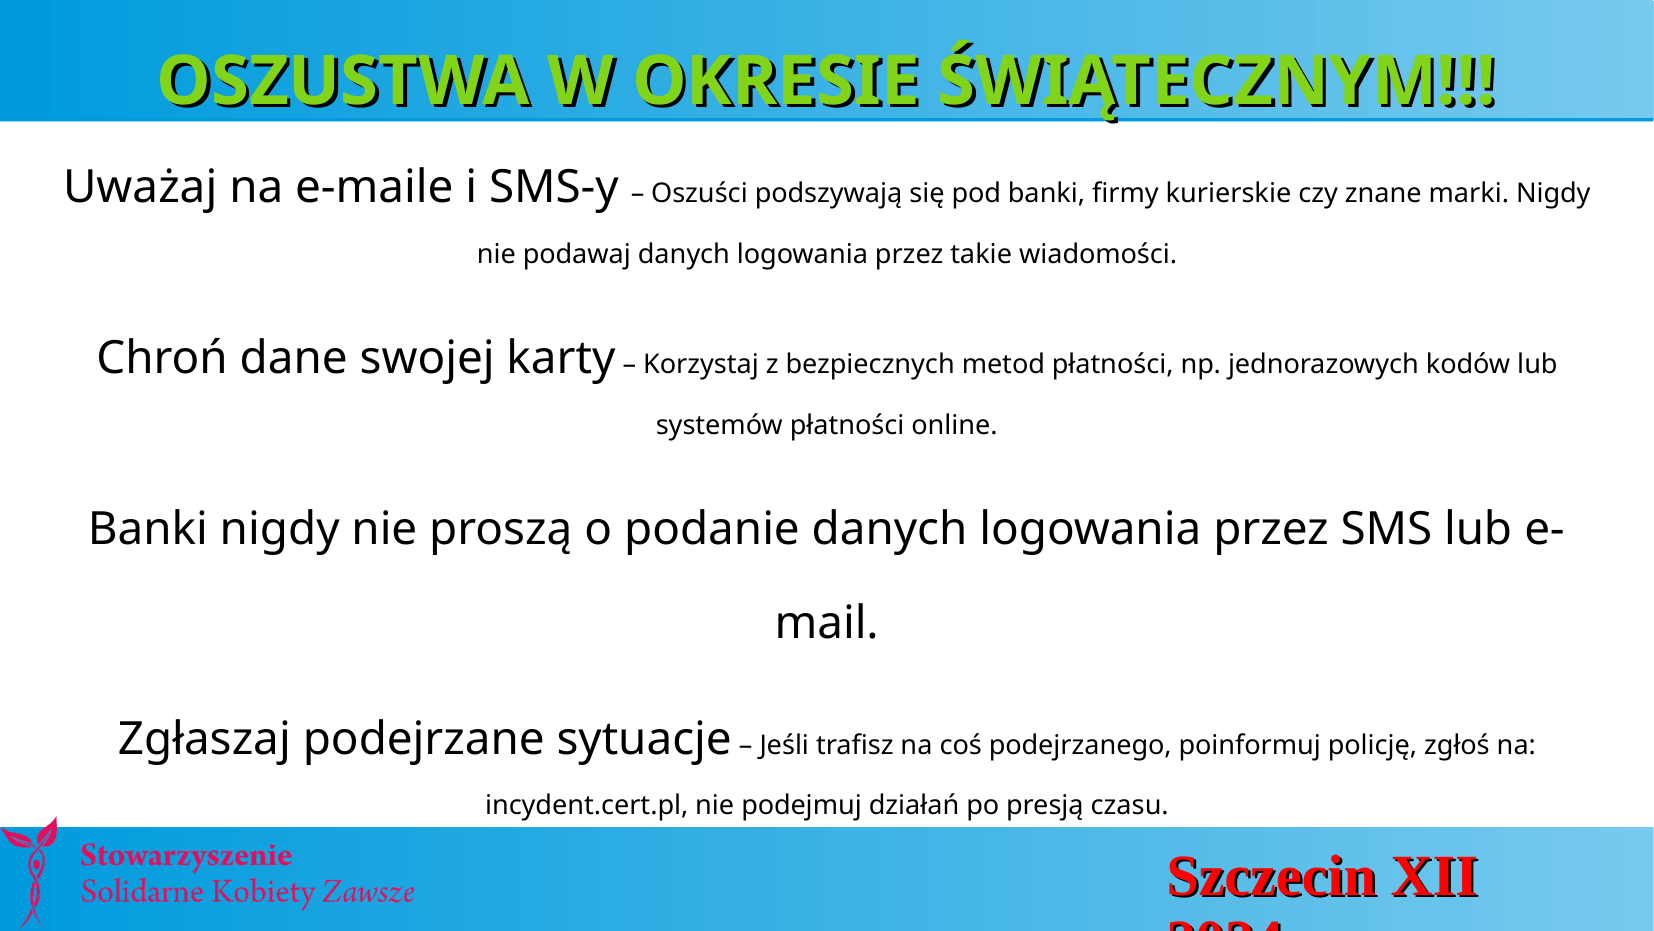

# OSZUSTWA W OKRESIE ŚWIĄTECZNYM!!!
Uważaj na e-maile i SMS-y – Oszuści podszywają się pod banki, firmy kurierskie czy znane marki. Nigdy nie podawaj danych logowania przez takie wiadomości.
Chroń dane swojej karty – Korzystaj z bezpiecznych metod płatności, np. jednorazowych kodów lub systemów płatności online.
Banki nigdy nie proszą o podanie danych logowania przez SMS lub e-mail.
Zgłaszaj podejrzane sytuacje – Jeśli trafisz na coś podejrzanego, poinformuj policję, zgłoś na: incydent.cert.pl, nie podejmuj działań po presją czasu.
Szczecin XII 2024
11